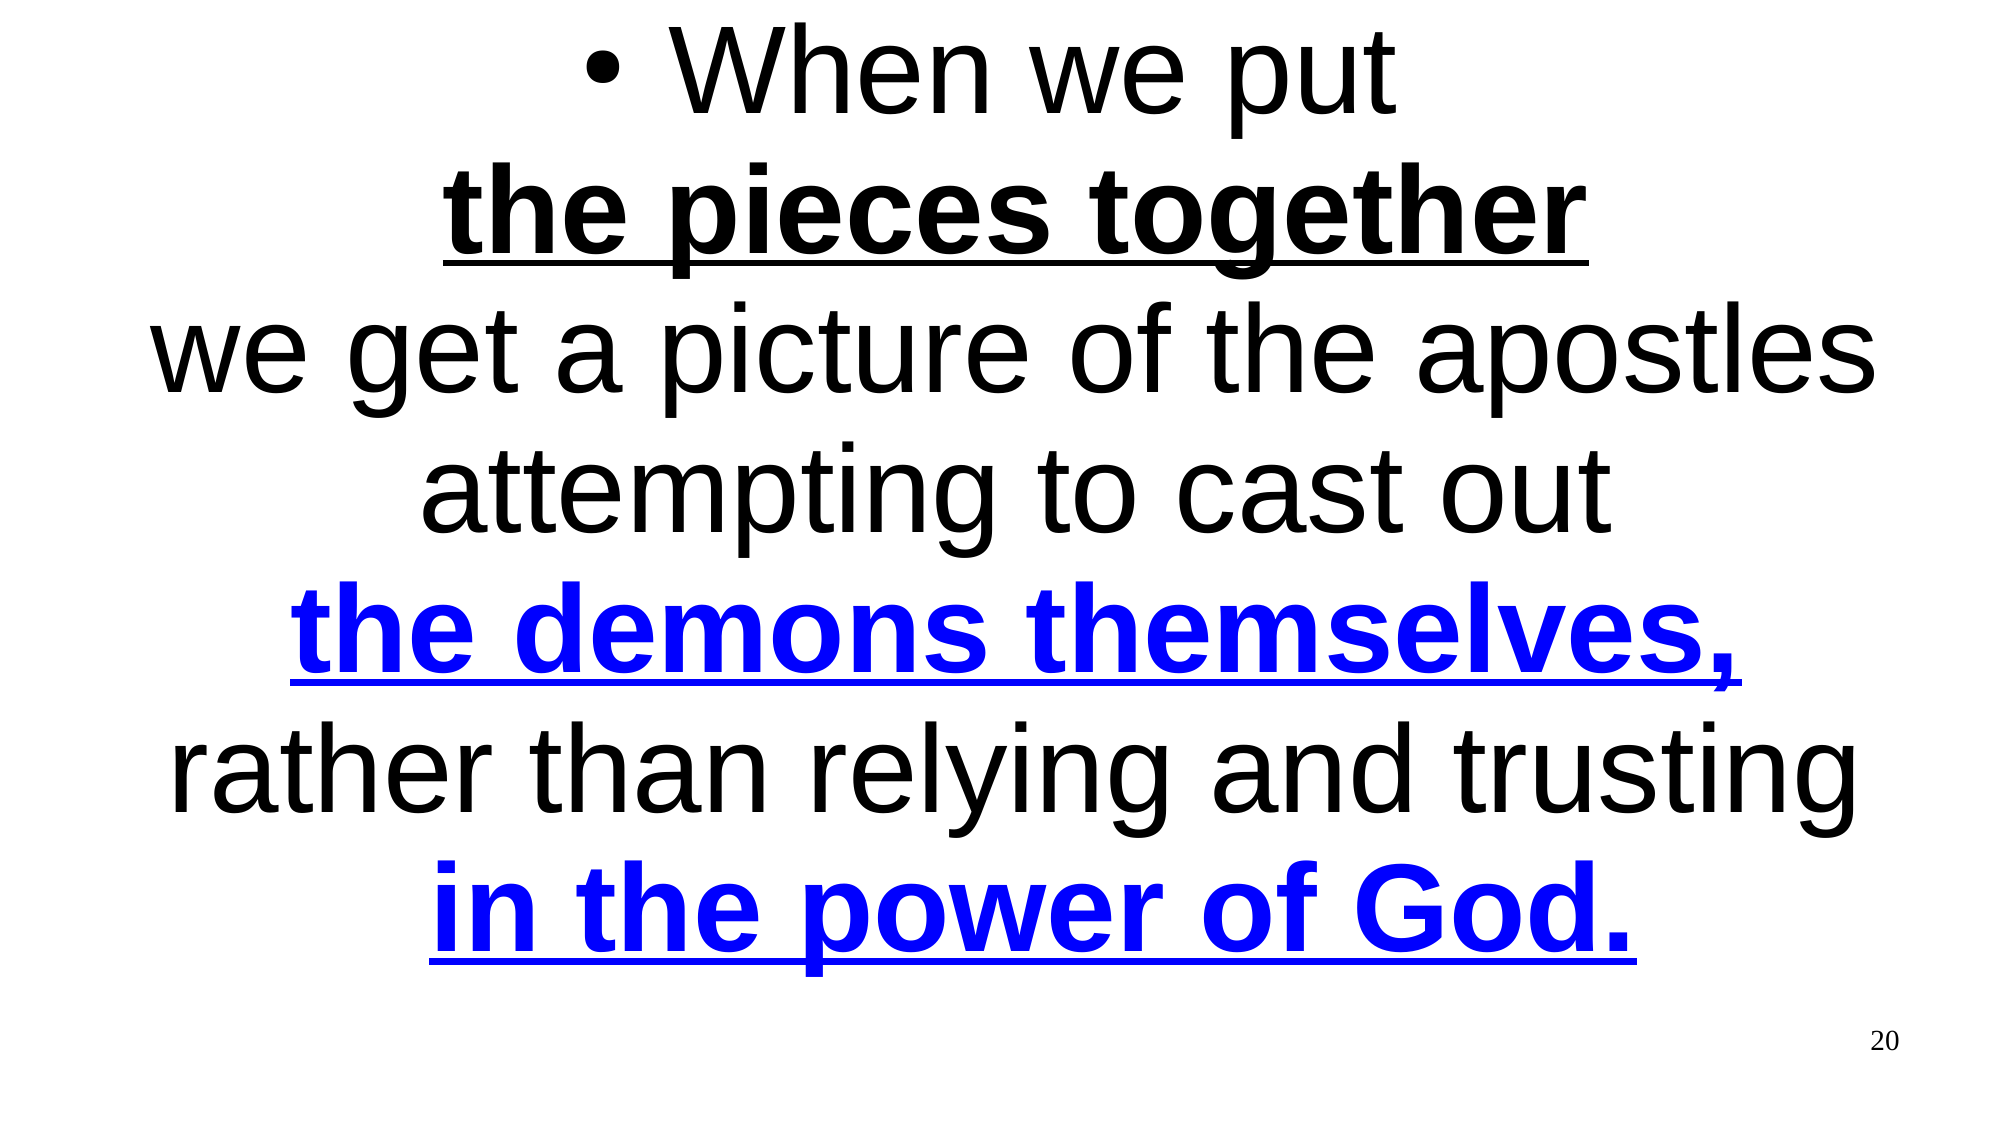

# When we put the pieces together we get a picture of the apostles attempting to cast out the demons themselves, rather than relying and trusting in the power of God.
20